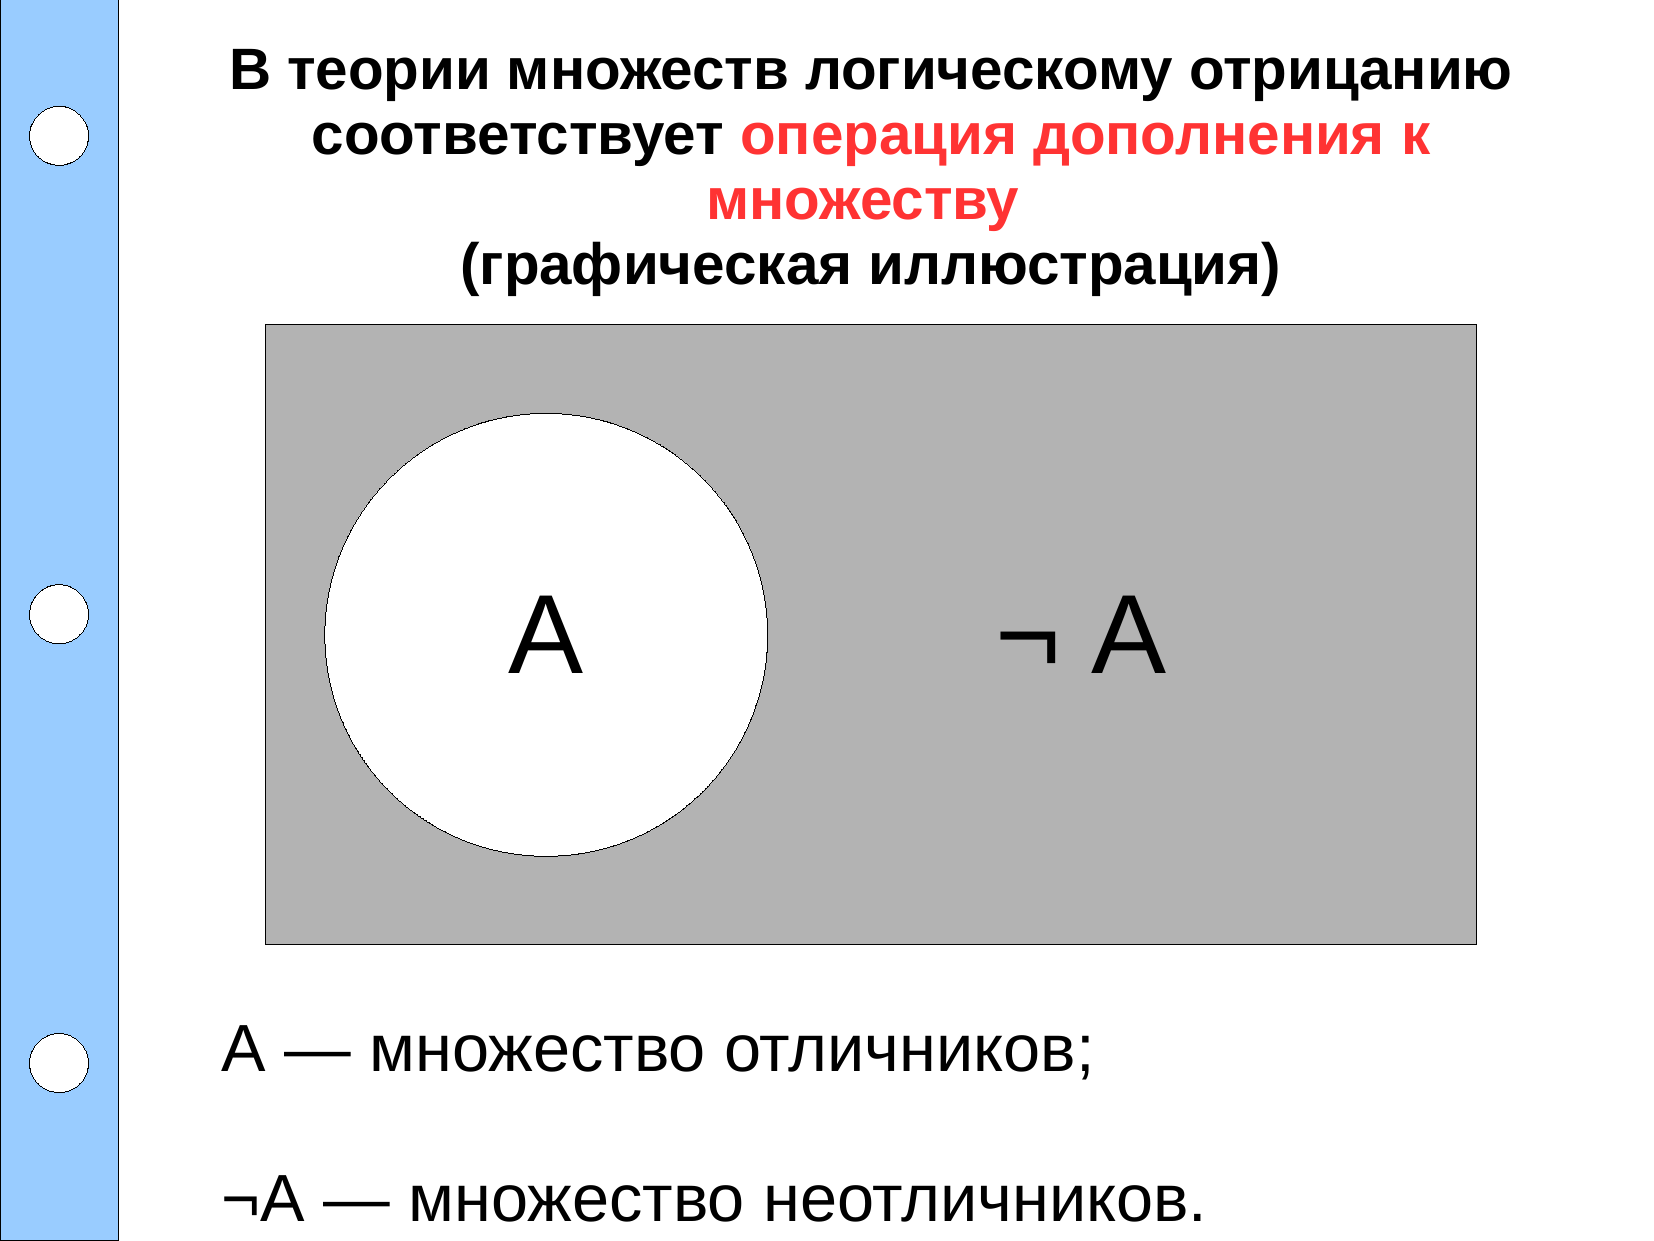

В теории множеств логическому отрицанию соответствует операция дополнения к множеству
(графическая иллюстрация)
 ¬ А
А
А — множество отличников;
¬А — множество неотличников.